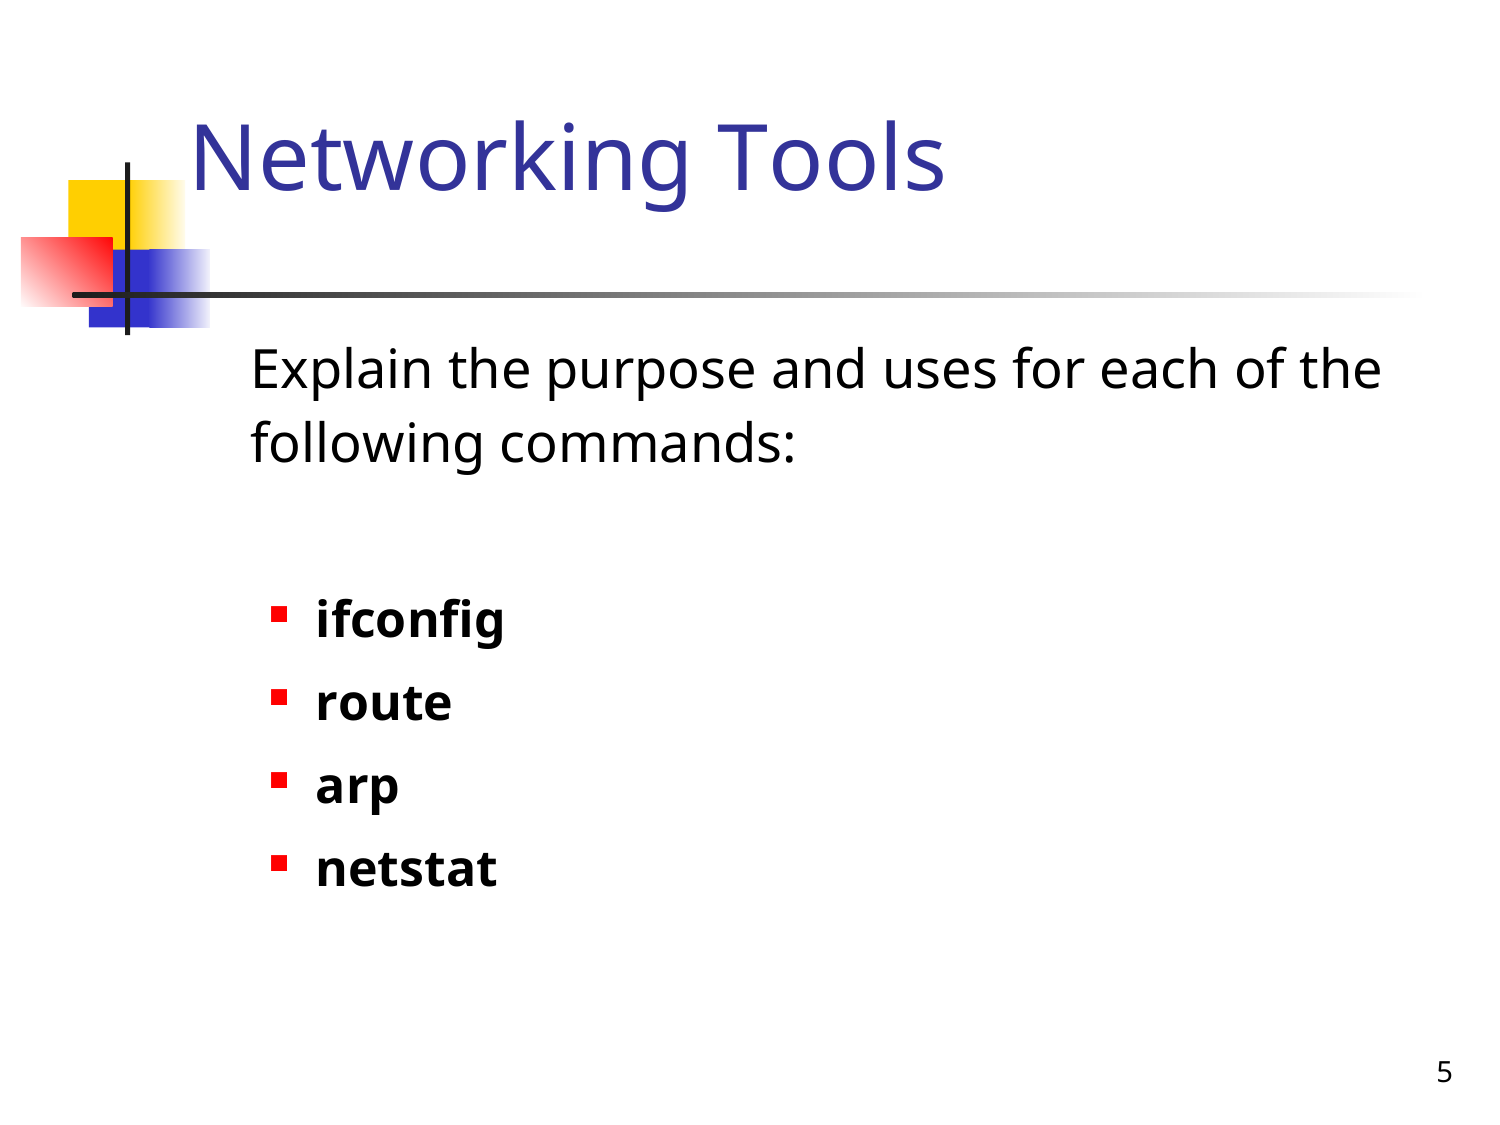

# Networking Tools
Explain the purpose and uses for each of the following commands:
ifconfig
route
arp
netstat
5